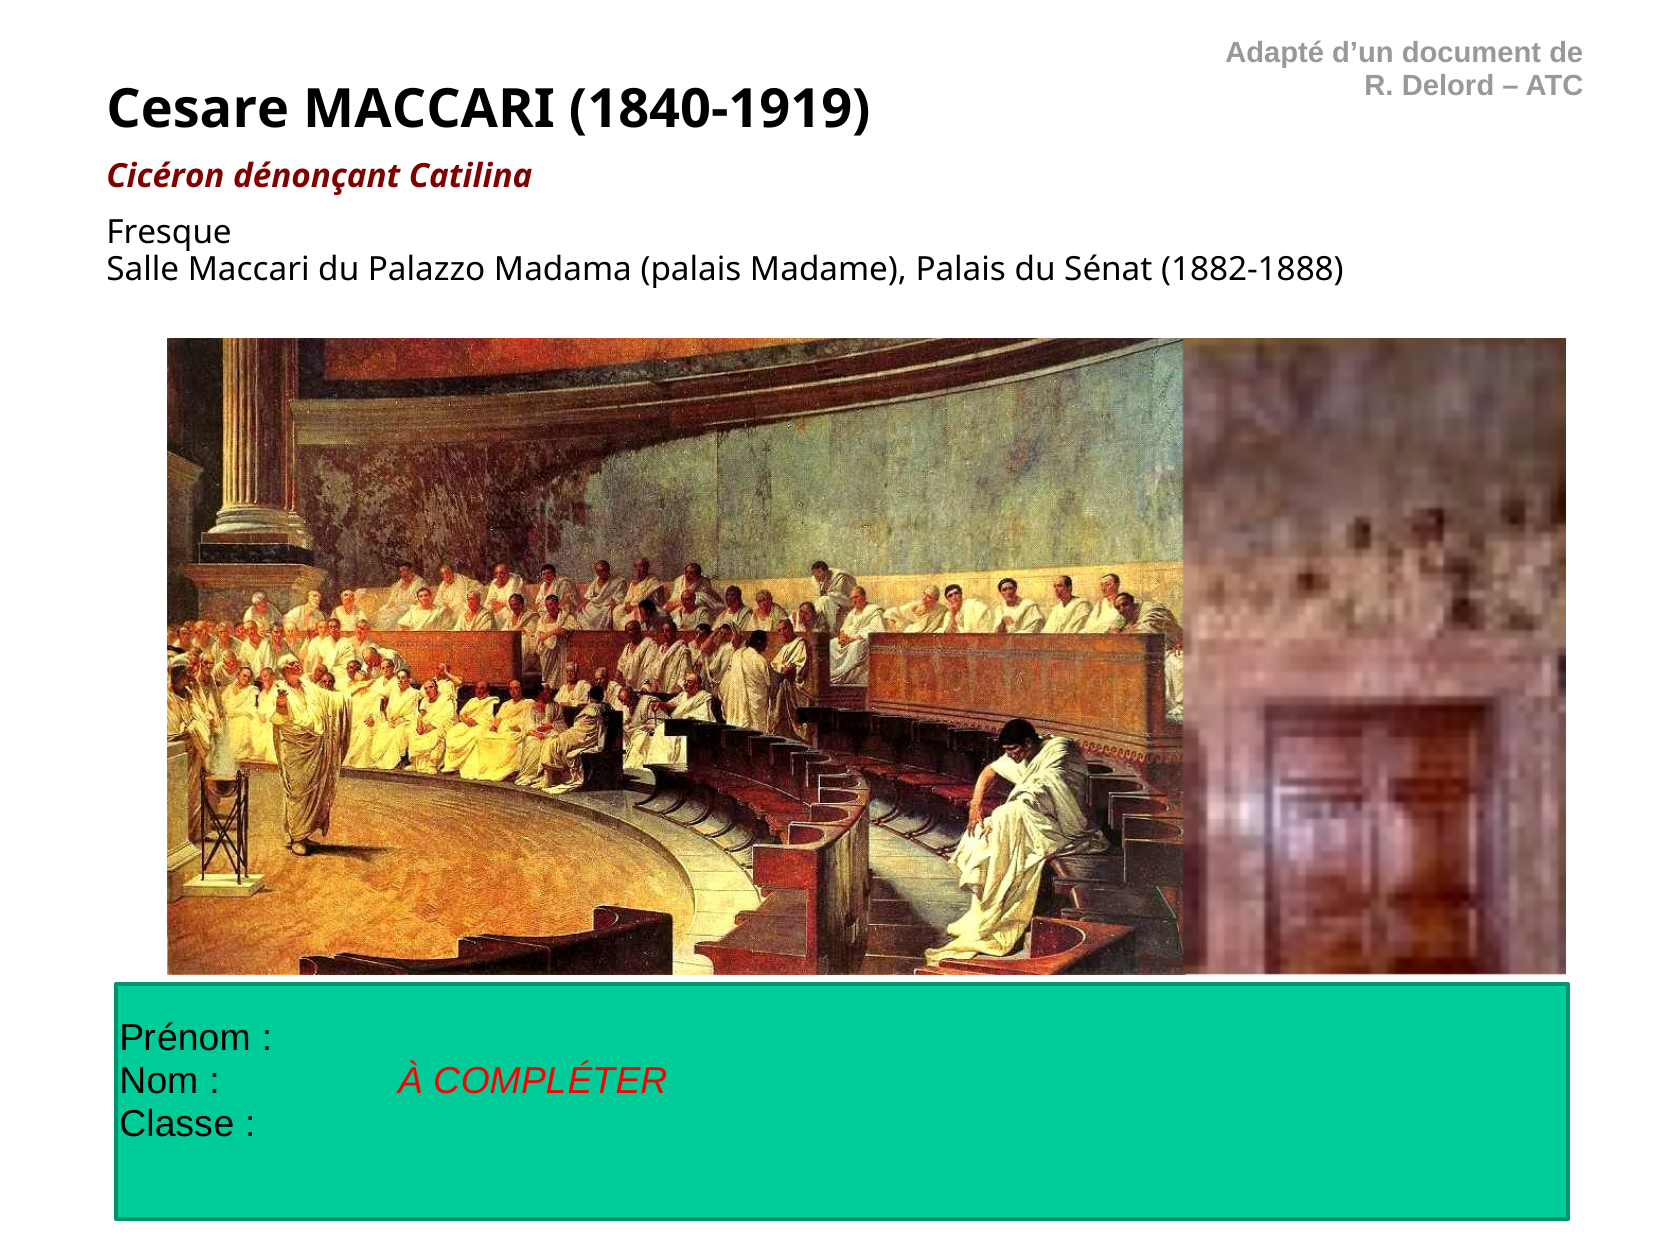

# Cesare MACCARI (1840-1919) Cicéron dénonçant Catilina Fresque Salle Maccari du Palazzo Madama (palais Madame), Palais du Sénat (1882-1888)
Adapté d’un document de R. Delord – ATC